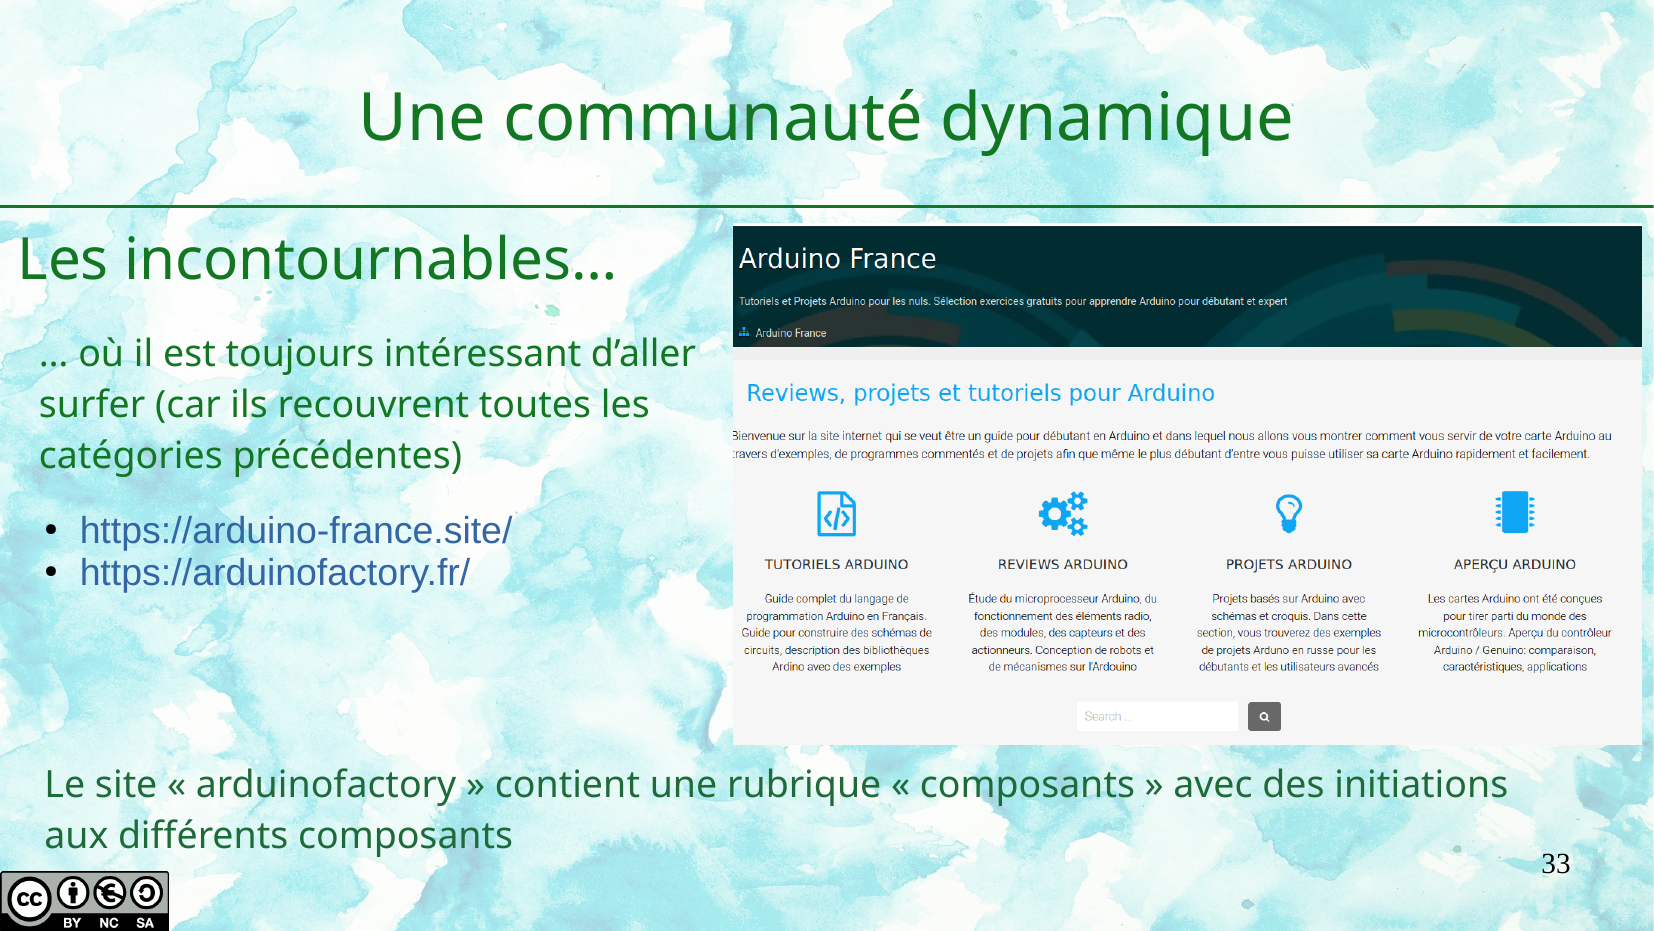

# Une communauté dynamique
Les incontournables…
… où il est toujours intéressant d’aller surfer (car ils recouvrent toutes les catégories précédentes)
https://arduino-france.site/
https://arduinofactory.fr/
Le site « arduinofactory » contient une rubrique « composants » avec des initiations aux différents composants
33